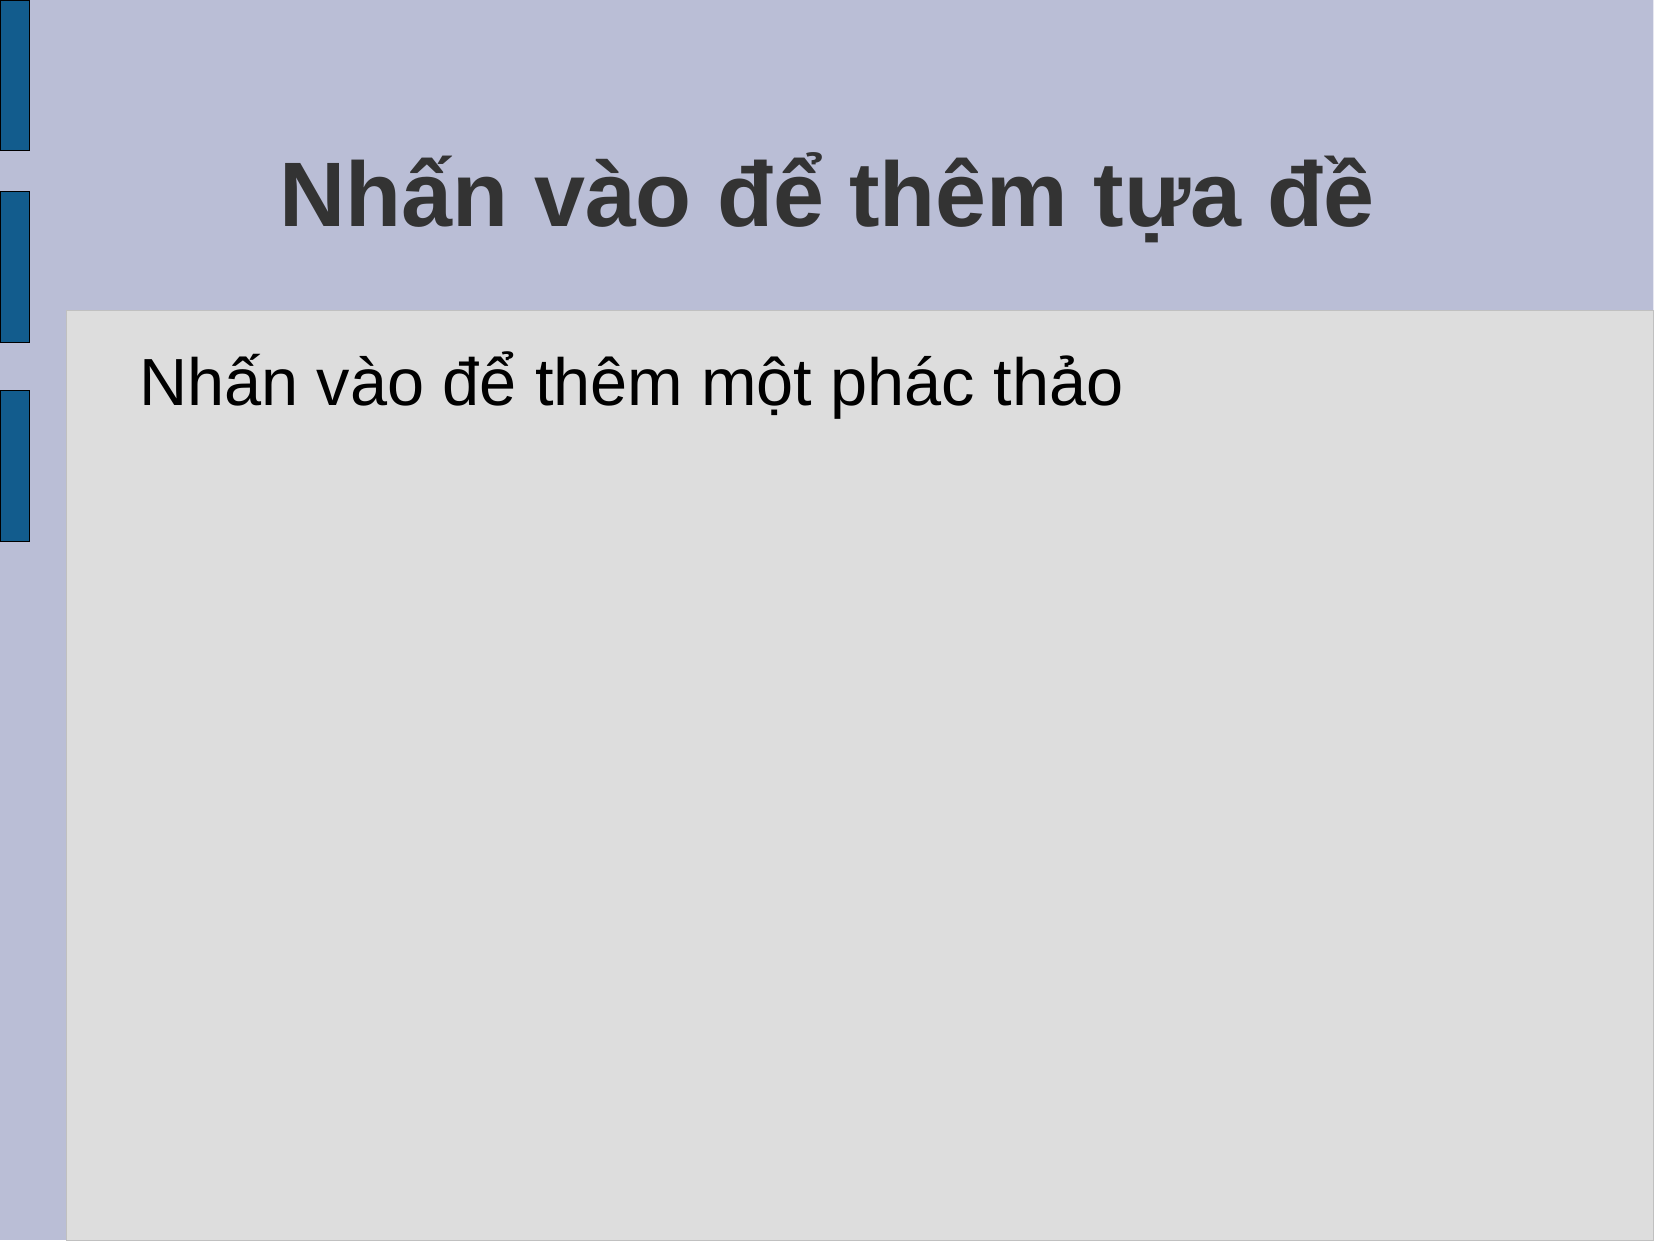

# Nhấn vào để thêm tựa đề
Nhấn vào để thêm một phác thảo